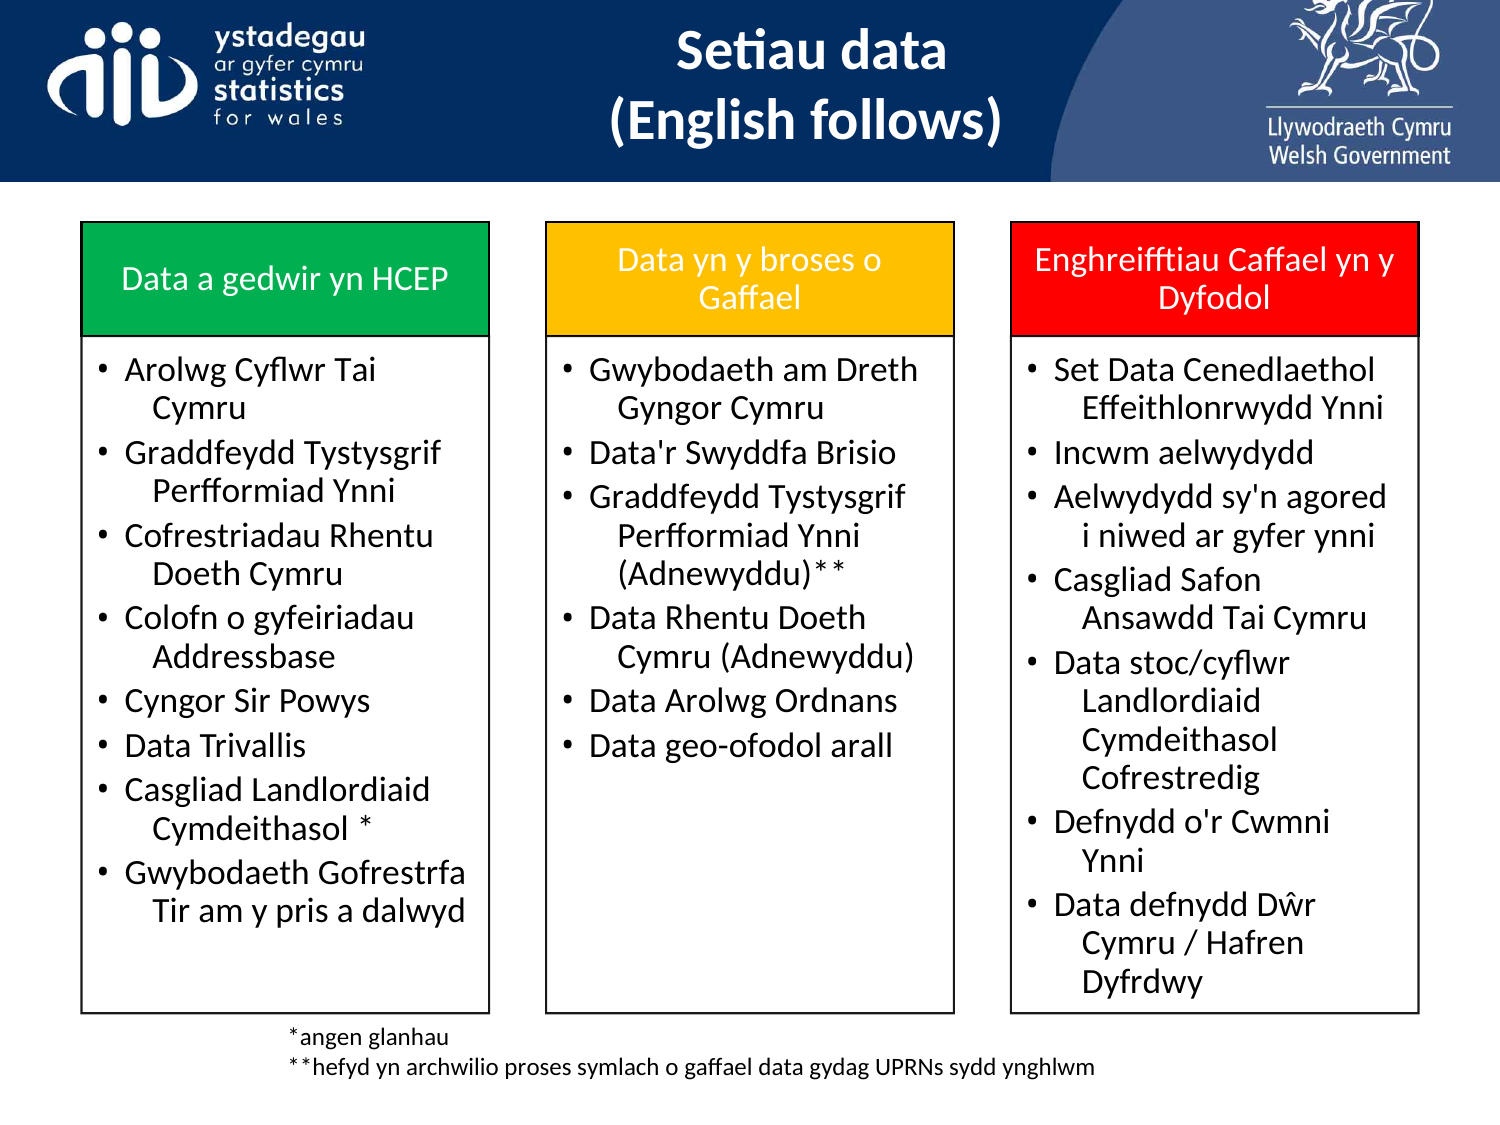

# Setiau data (English follows)
Data a gedwir yn HCEP
Data yn y broses o Gaffael
Enghreifftiau Caffael yn y Dyfodol
Arolwg Cyflwr Tai Cymru
Graddfeydd Tystysgrif Perfformiad Ynni
Cofrestriadau Rhentu Doeth Cymru
Colofn o gyfeiriadau Addressbase
Cyngor Sir Powys
Data Trivallis
Casgliad Landlordiaid Cymdeithasol *
Gwybodaeth Gofrestrfa Tir am y pris a dalwyd
Gwybodaeth am Dreth Gyngor Cymru
Data'r Swyddfa Brisio
Graddfeydd Tystysgrif Perfformiad Ynni (Adnewyddu)**
Data Rhentu Doeth Cymru (Adnewyddu)
Data Arolwg Ordnans
Data geo-ofodol arall
Set Data Cenedlaethol Effeithlonrwydd Ynni
Incwm aelwydydd
Aelwydydd sy'n agored i niwed ar gyfer ynni
Casgliad Safon Ansawdd Tai Cymru
Data stoc/cyflwr Landlordiaid Cymdeithasol Cofrestredig
Defnydd o'r Cwmni Ynni
Data defnydd Dŵr Cymru / Hafren Dyfrdwy
*angen glanhau
**hefyd yn archwilio proses symlach o gaffael data gydag UPRNs sydd ynghlwm